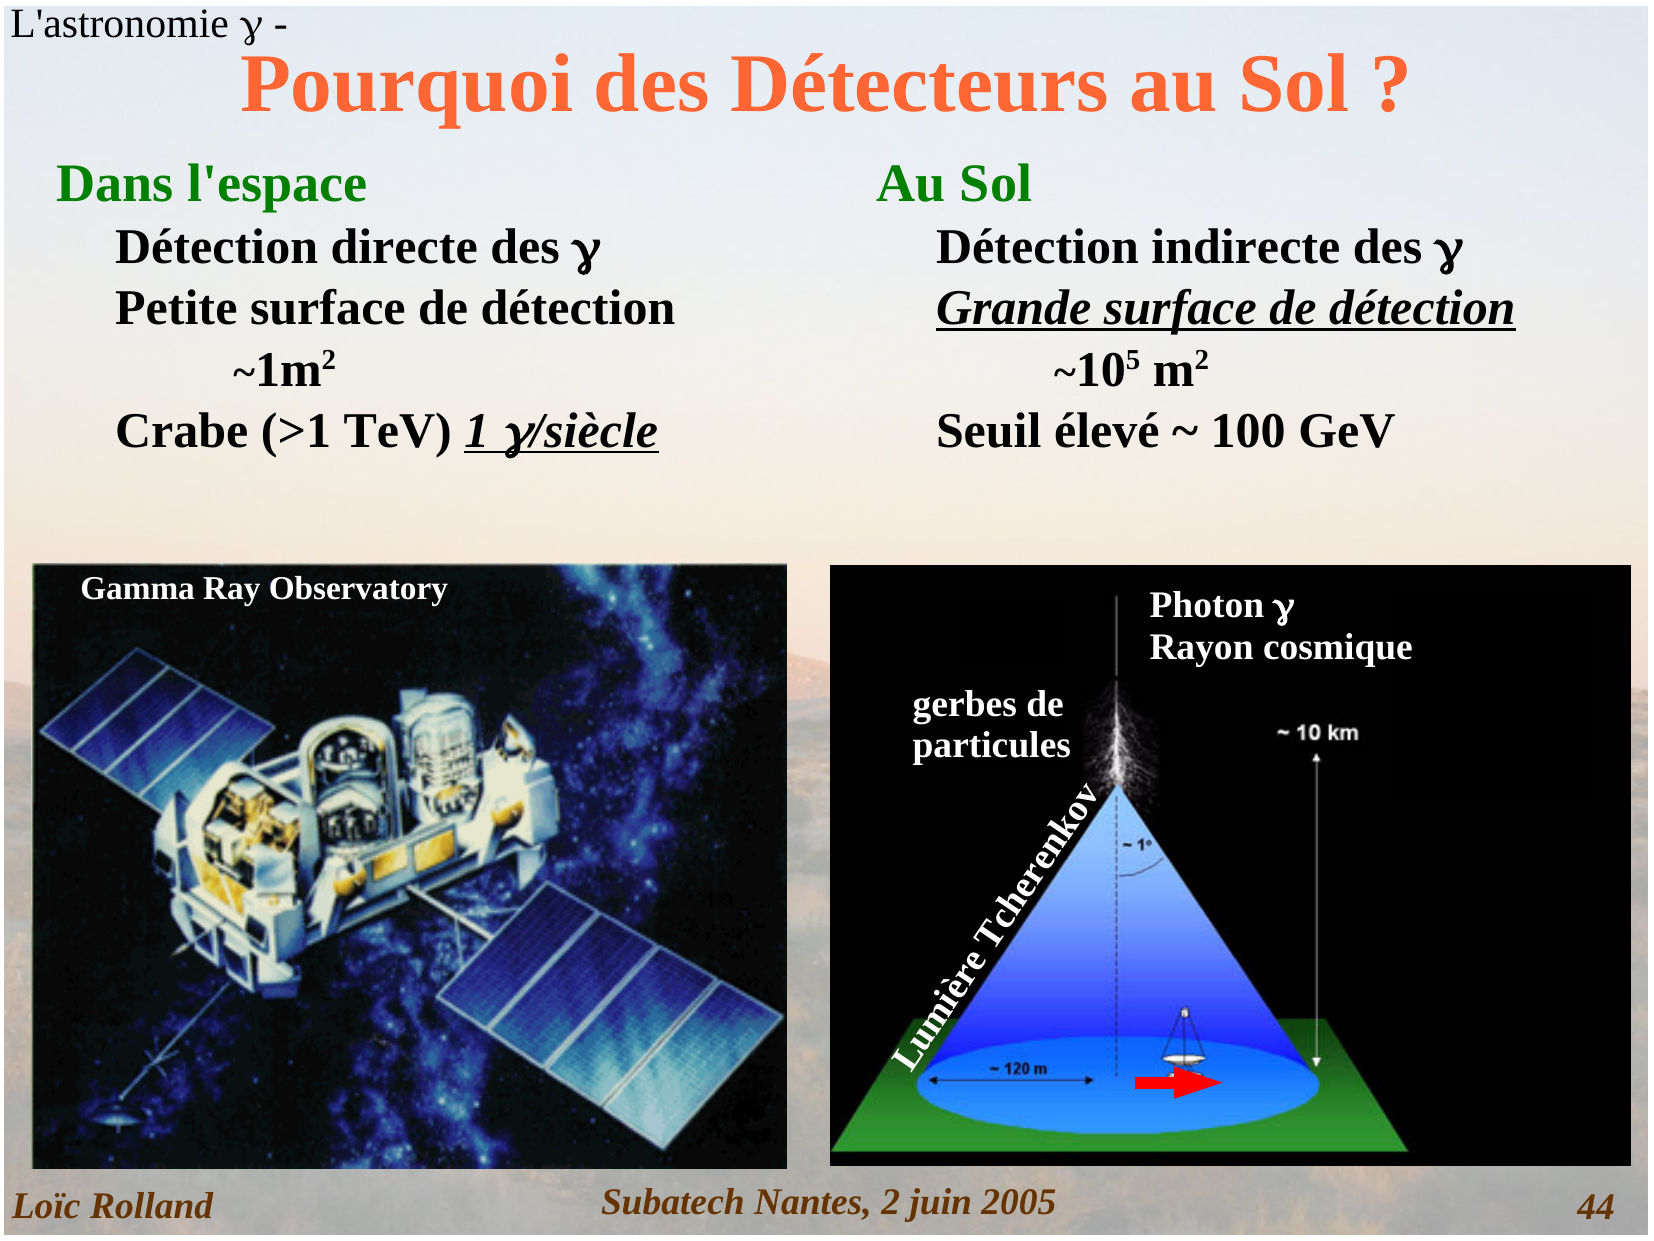

L'astronomie  -
# Pourquoi des Détecteurs au Sol ?
Au Sol
Détection indirecte des 
Grande surface de détection
~105 m2
Seuil élevé ~ 100 GeV
Dans l'espace
Détection directe des 
Petite surface de détection
~1m2
Crabe (>1 TeV) 1 /siècle
Gamma Ray Observatory
Photon 
Rayon cosmique
gerbes de particules
Lumière Tcherenkov